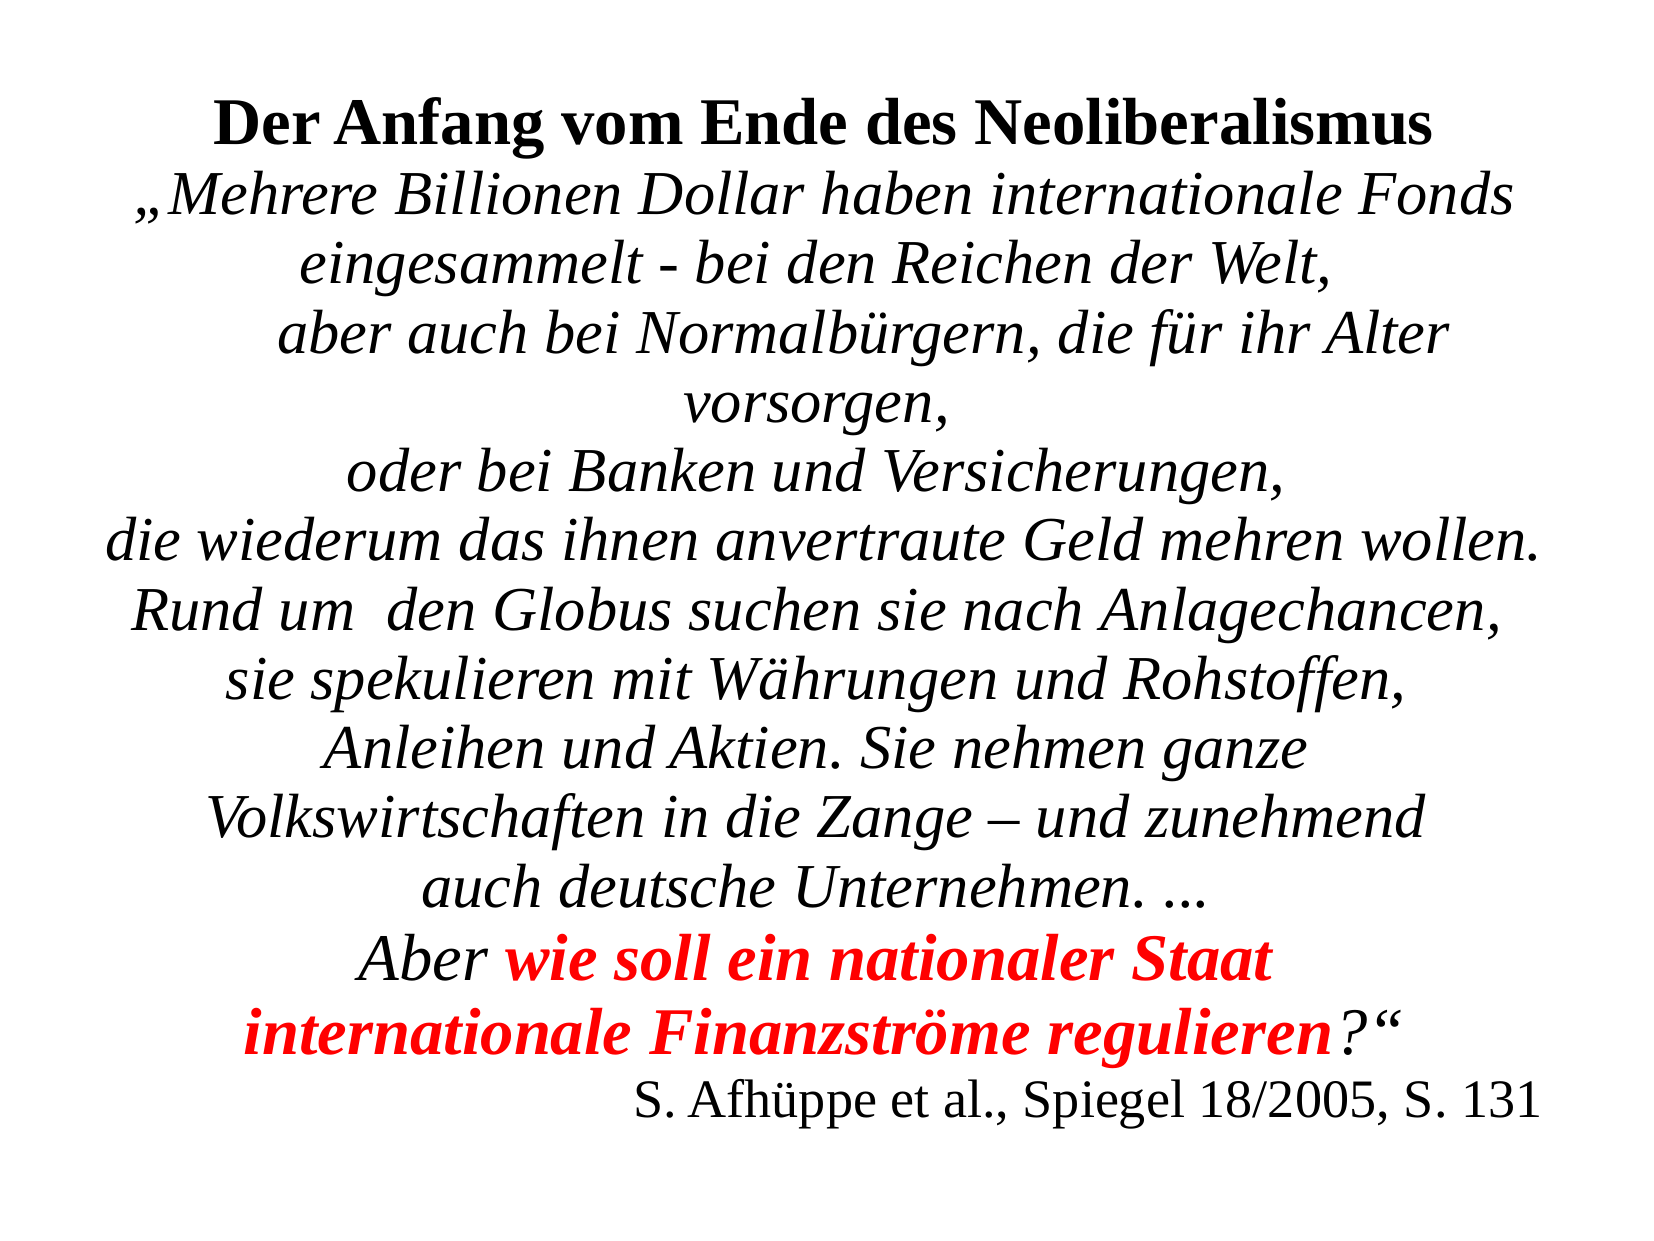

Der Anfang vom Ende des Neoliberalismus
„Mehrere Billionen Dollar haben internationale Fonds eingesammelt - bei den Reichen der Welt,
 aber auch bei Normalbürgern, die für ihr Alter vorsorgen,
oder bei Banken und Versicherungen,
die wiederum das ihnen anvertraute Geld mehren wollen.
Rund um den Globus suchen sie nach Anlagechancen,
sie spekulieren mit Währungen und Rohstoffen,
Anleihen und Aktien. Sie nehmen ganze
Volkswirtschaften in die Zange – und zunehmend
auch deutsche Unternehmen. ...
Aber wie soll ein nationaler Staat
internationale Finanzströme regulieren?“
S. Afhüppe et al., Spiegel 18/2005, S. 131